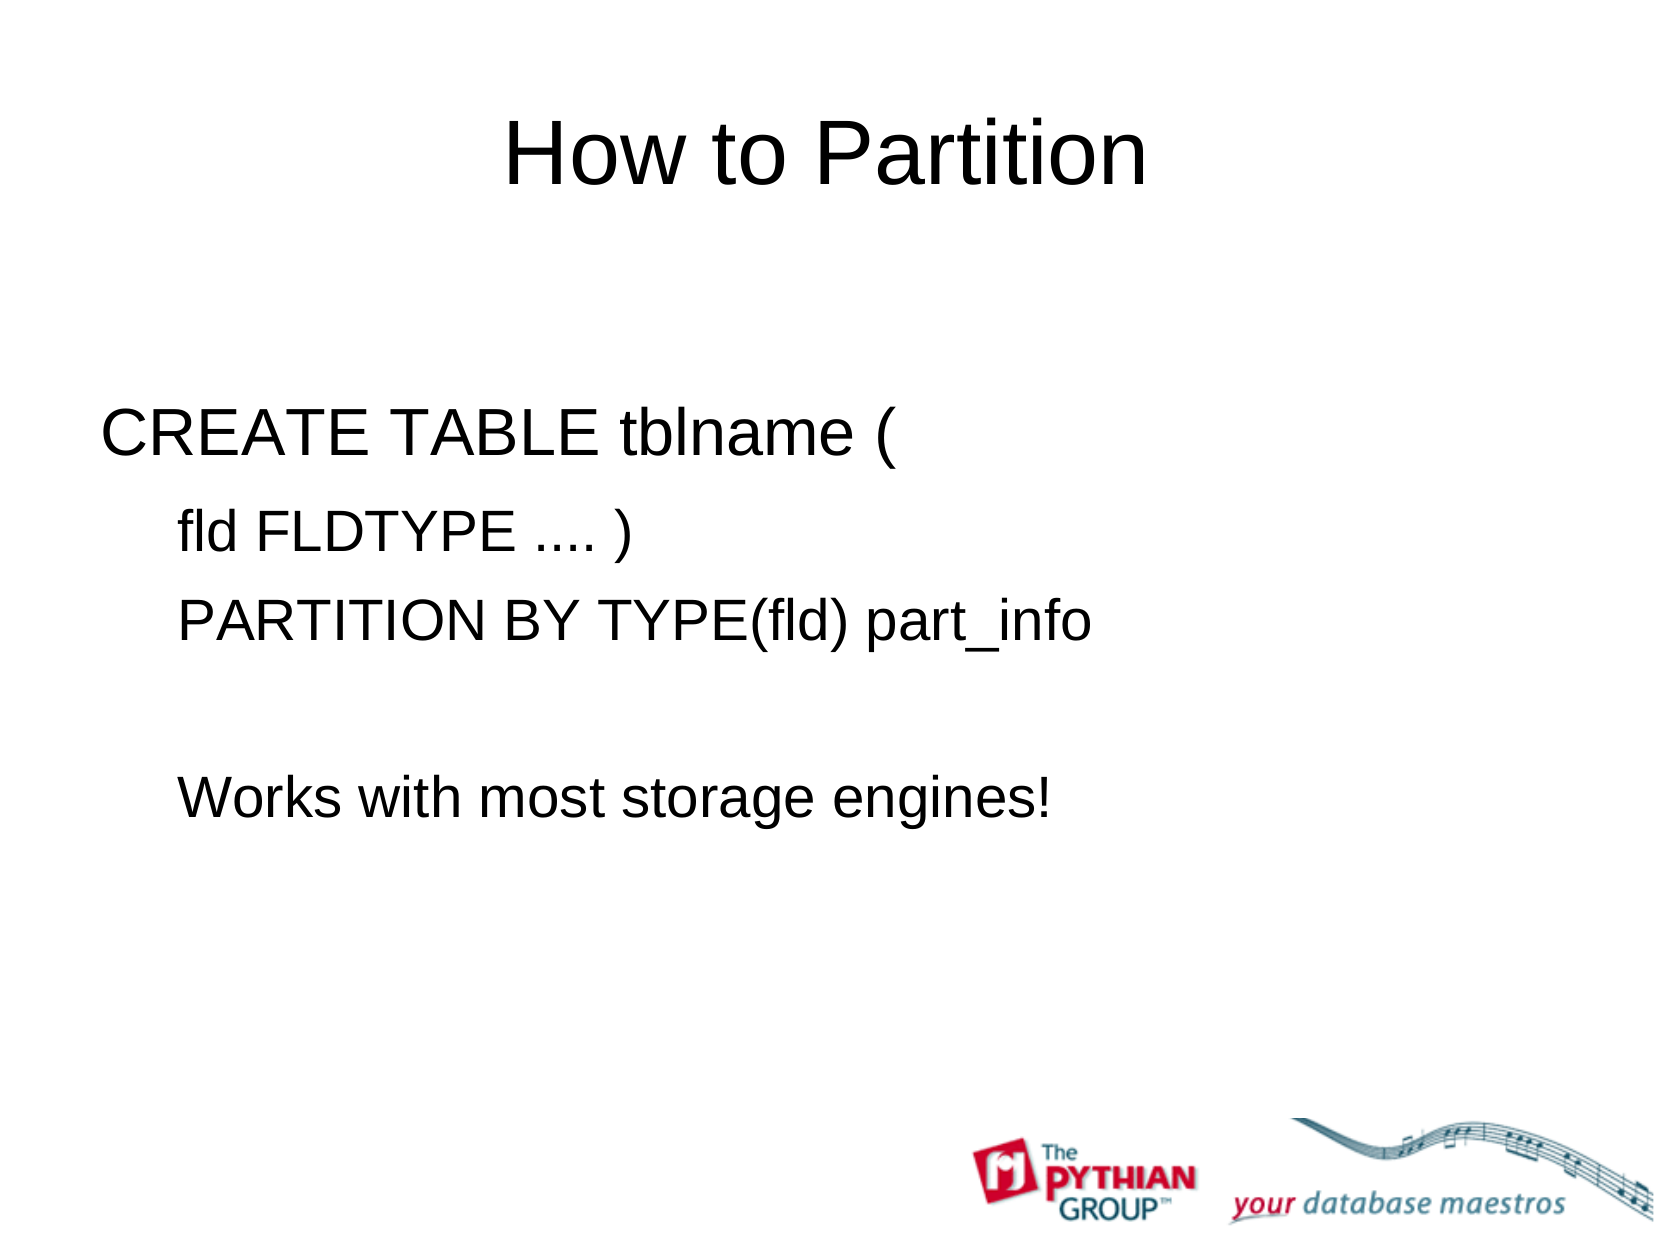

# How to Partition
CREATE TABLE tblname (
fld FLDTYPE .... )
PARTITION BY TYPE(fld) part_info
Works with most storage engines!